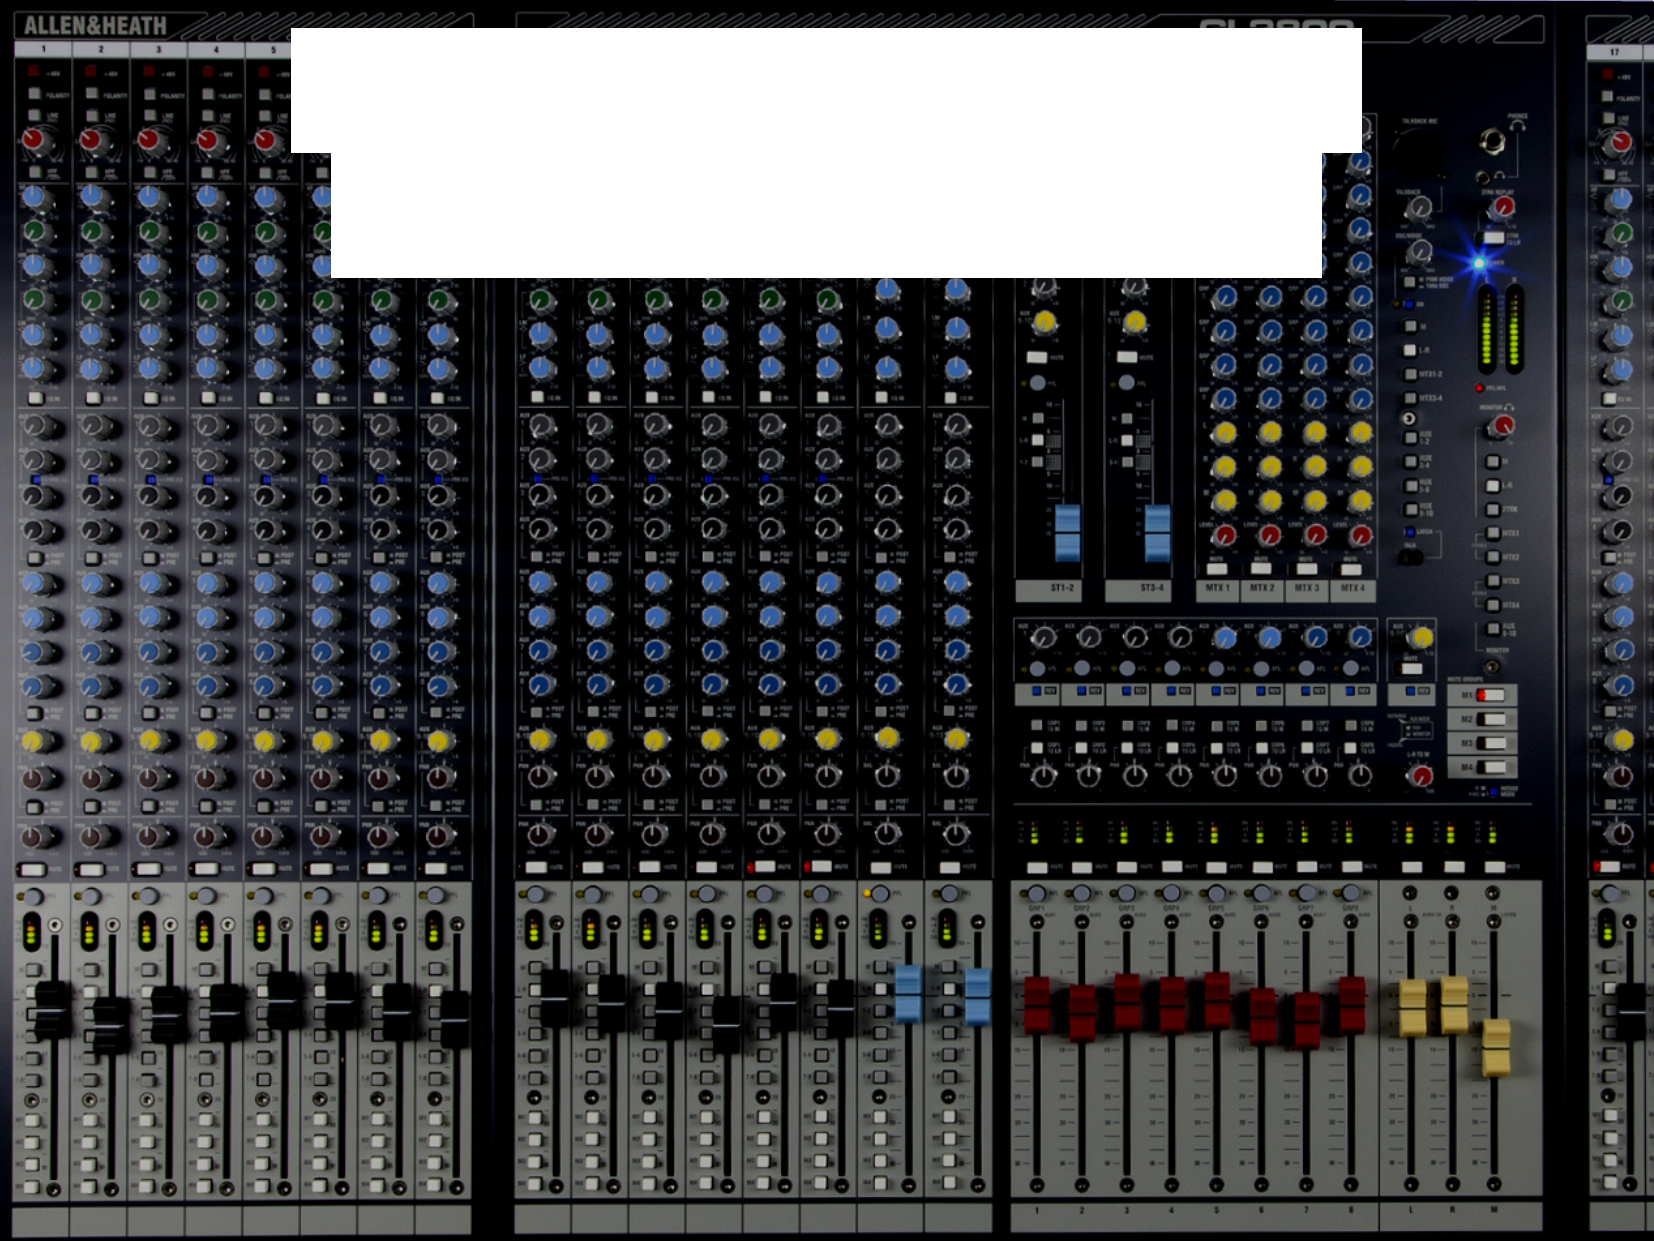

# Theorie II: Das Mischpult Aufbau und Signalfluss